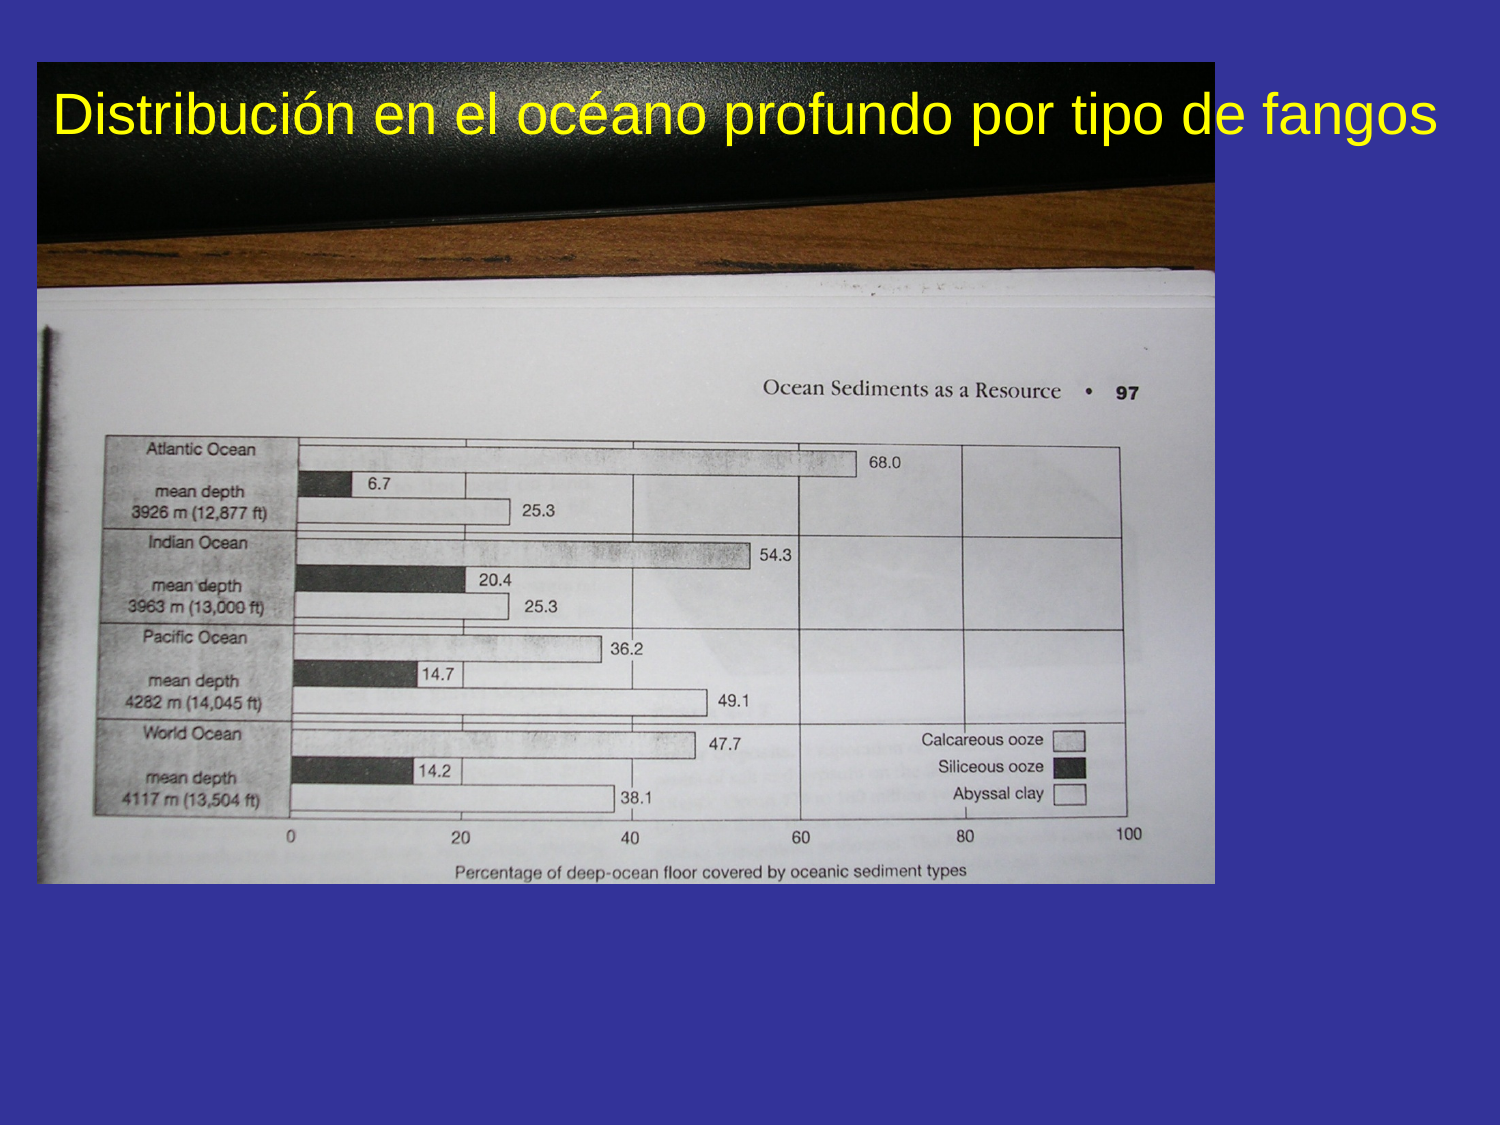

Distribución en el océano profundo por tipo de fangos